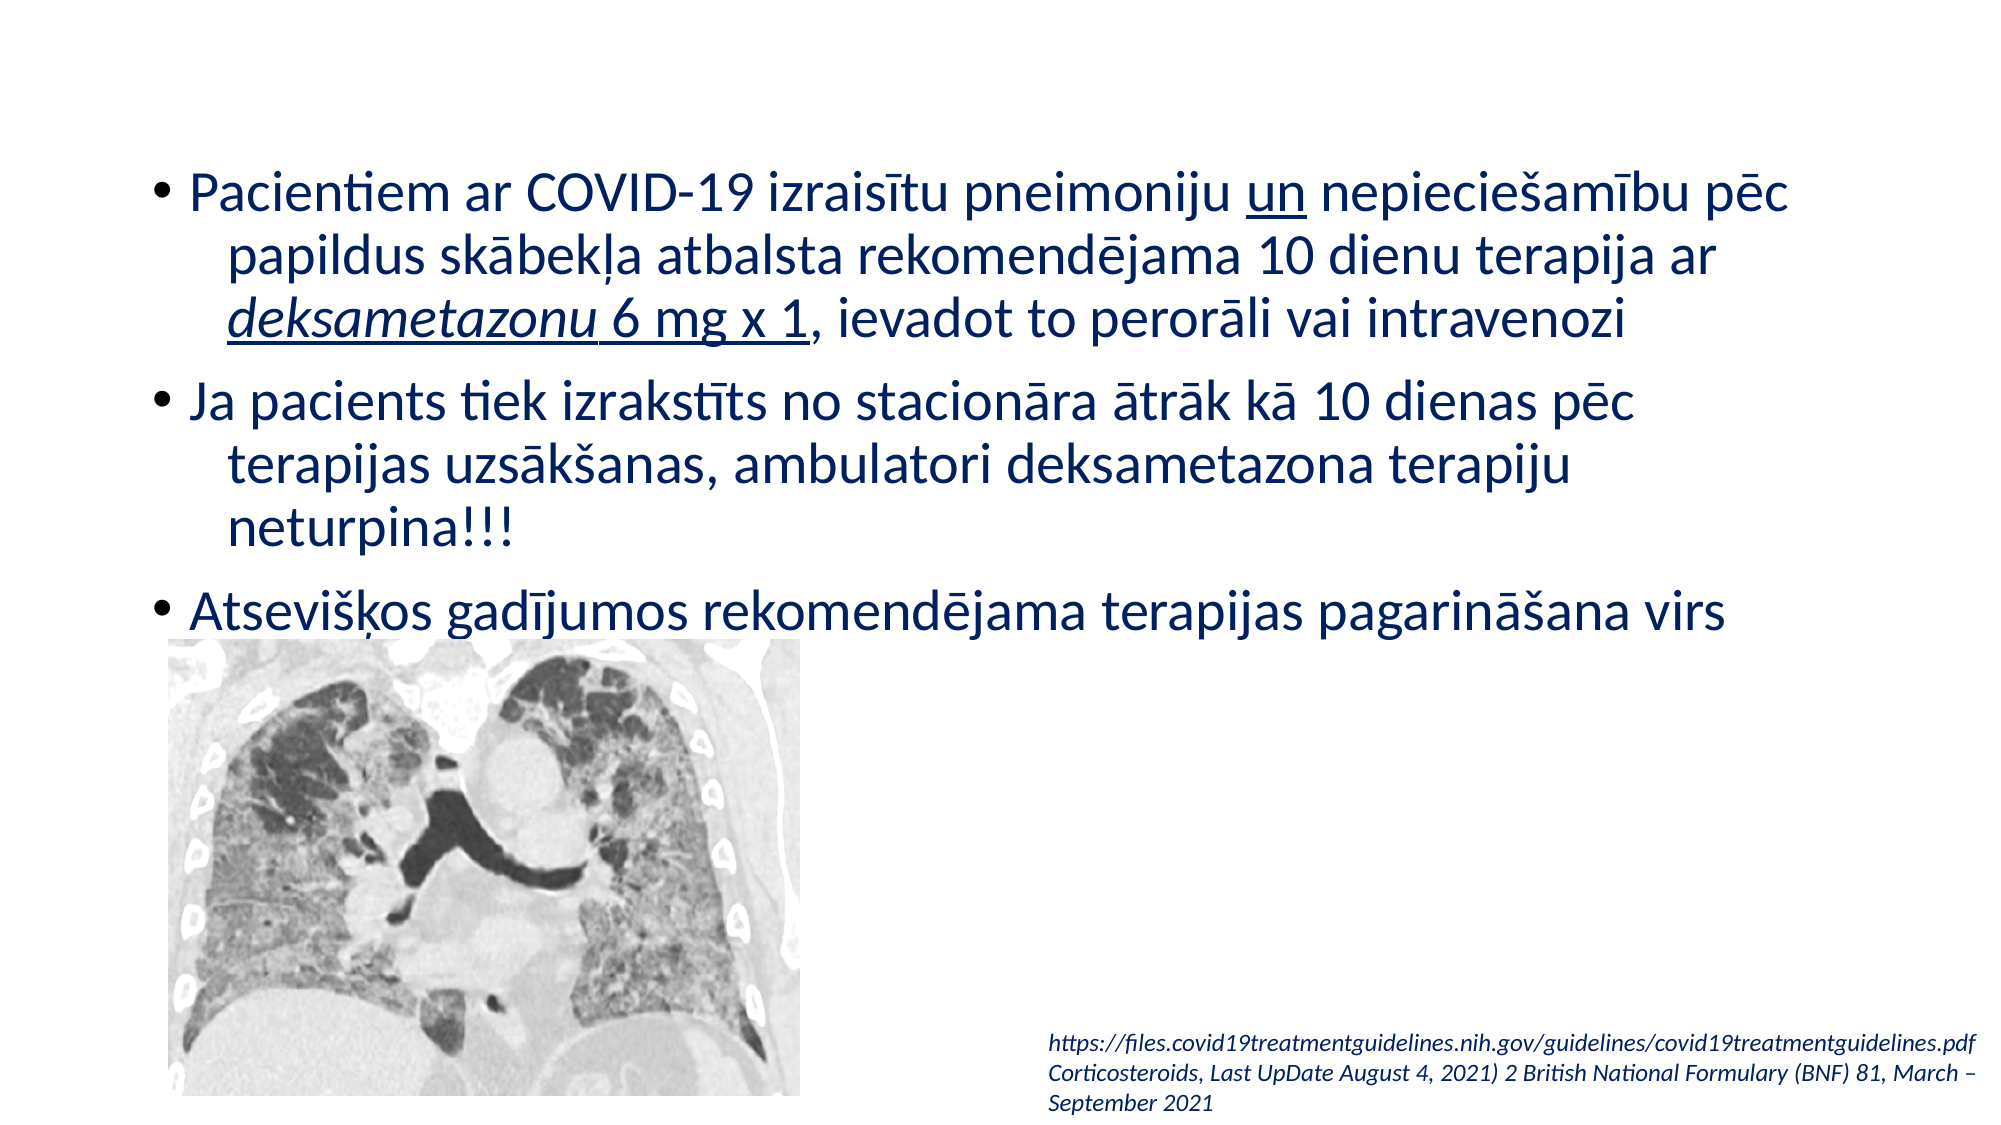

# Pacientiem ar COVID-19 izraisītu pneimoniju un nepieciešamību pēc papildus skābekļa atbalsta rekomendējama 10 dienu terapija ar deksametazonu 6 mg x 1, ievadot to perorāli vai intravenozi
Ja pacients tiek izrakstīts no stacionāra ātrāk kā 10 dienas pēc terapijas uzsākšanas, ambulatori deksametazona terapiju neturpina!!!
Atsevišķos gadījumos rekomendējama terapijas pagarināšana virs
10 dienām
https://files.covid19treatmentguidelines.nih.gov/guidelines/covid19treatmentguidelines.pdf Corticosteroids, Last UpDate August 4, 2021) 2 British National Formulary (BNF) 81, March – September 2021